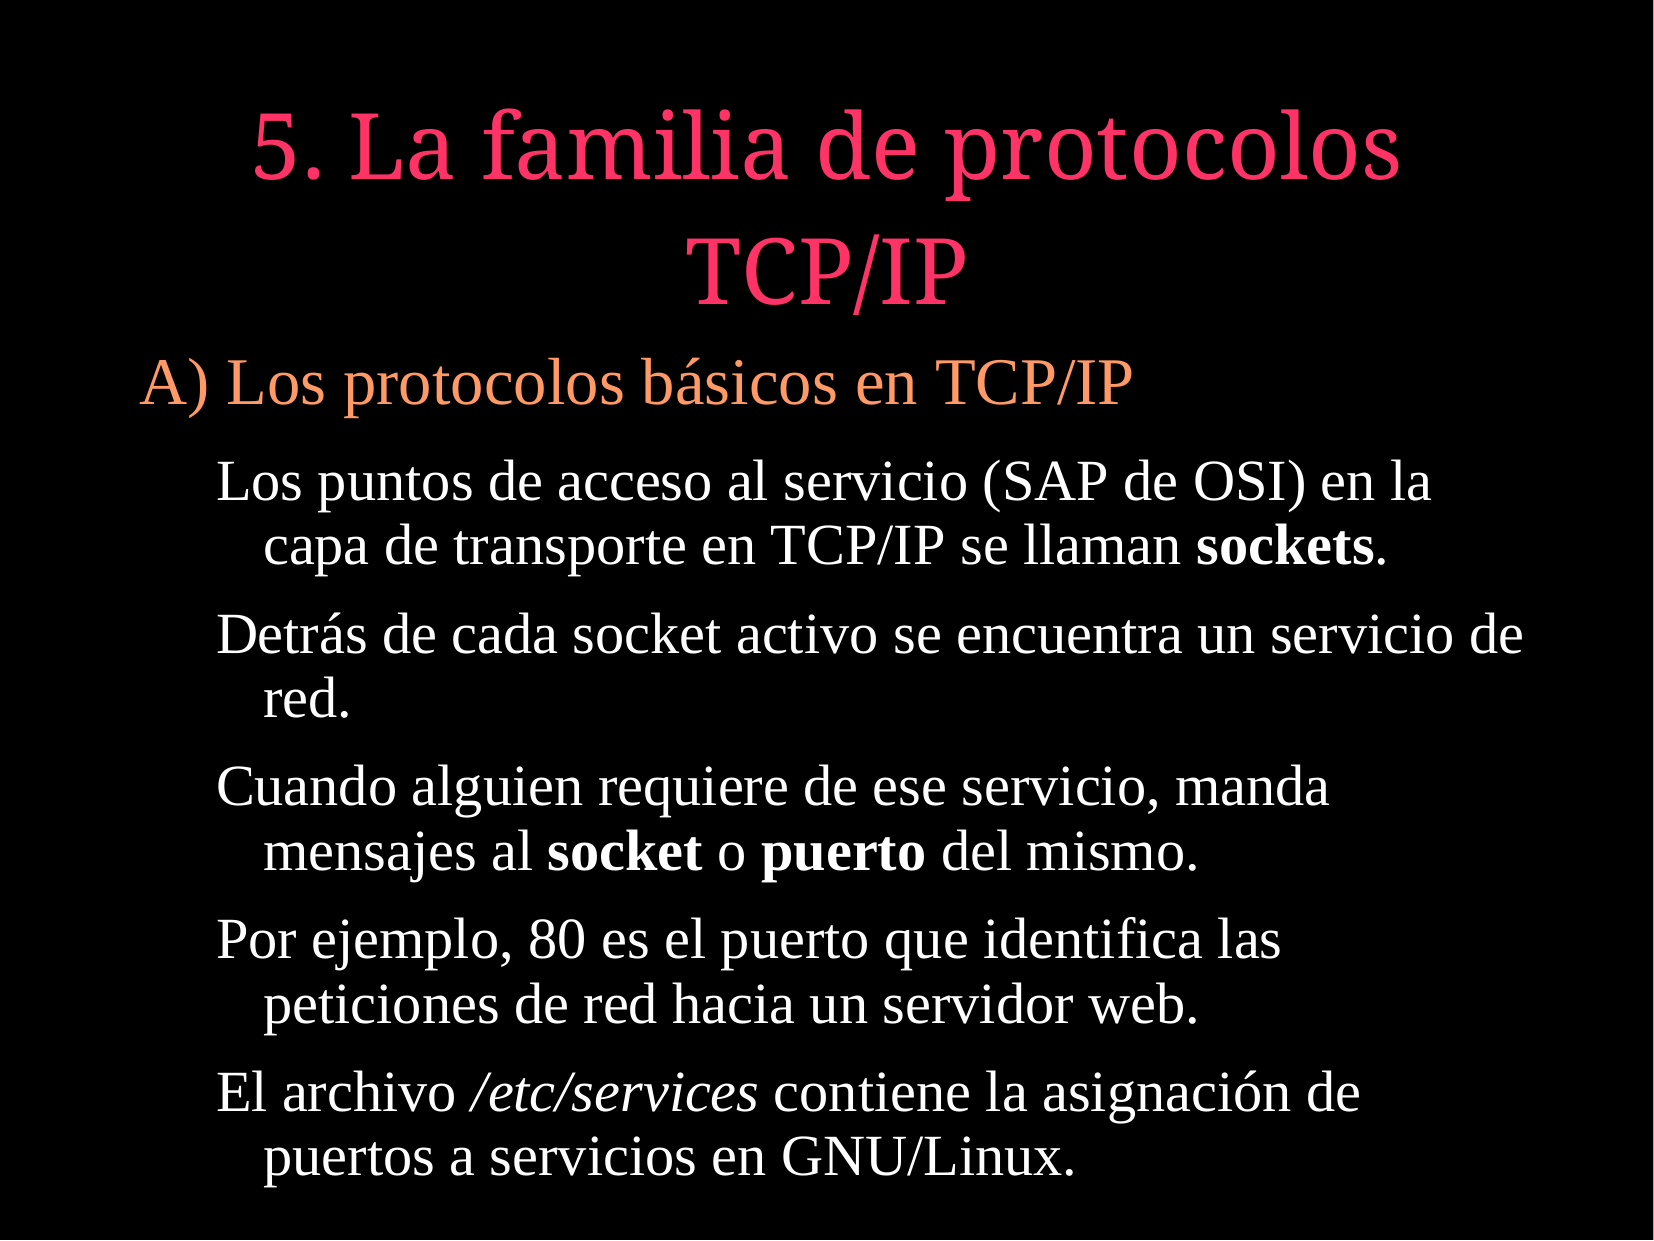

# 5. La familia de protocolos TCP/IP
A) Los protocolos básicos en TCP/IP
Los puntos de acceso al servicio (SAP de OSI) en la capa de transporte en TCP/IP se llaman sockets.
Detrás de cada socket activo se encuentra un servicio de red.
Cuando alguien requiere de ese servicio, manda mensajes al socket o puerto del mismo.
Por ejemplo, 80 es el puerto que identifica las peticiones de red hacia un servidor web.
El archivo /etc/services contiene la asignación de puertos a servicios en GNU/Linux.